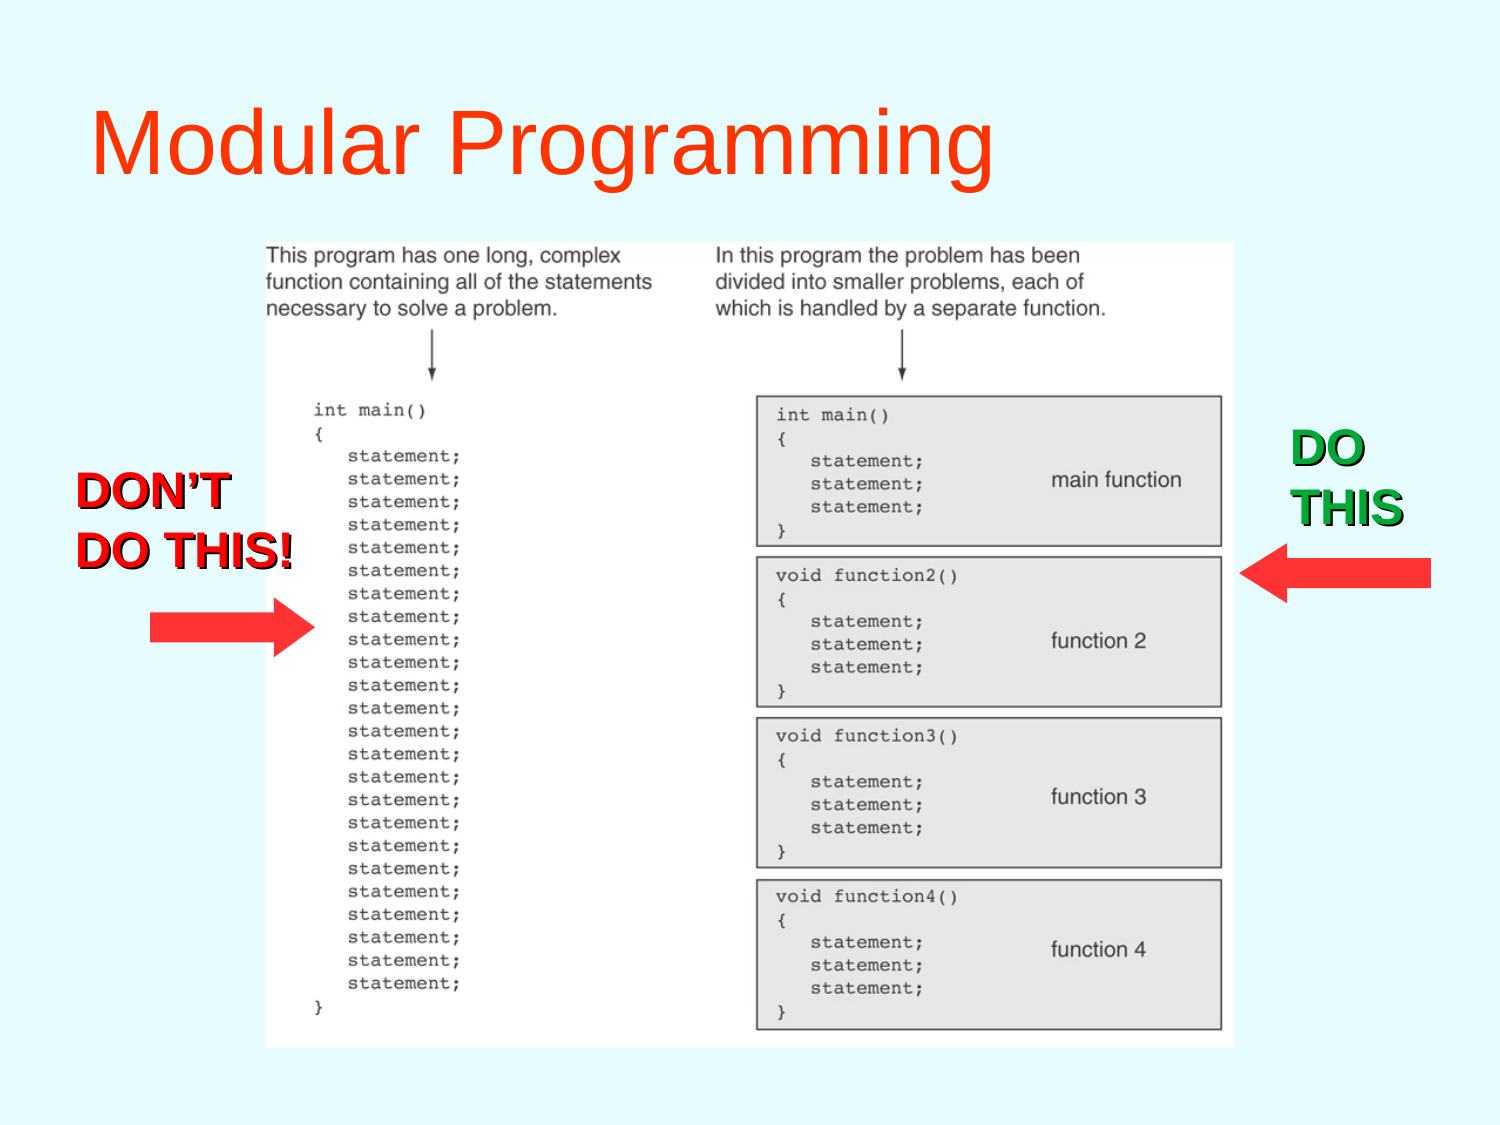

# Modular Programming
DO THIS
DON’T
DO THIS!